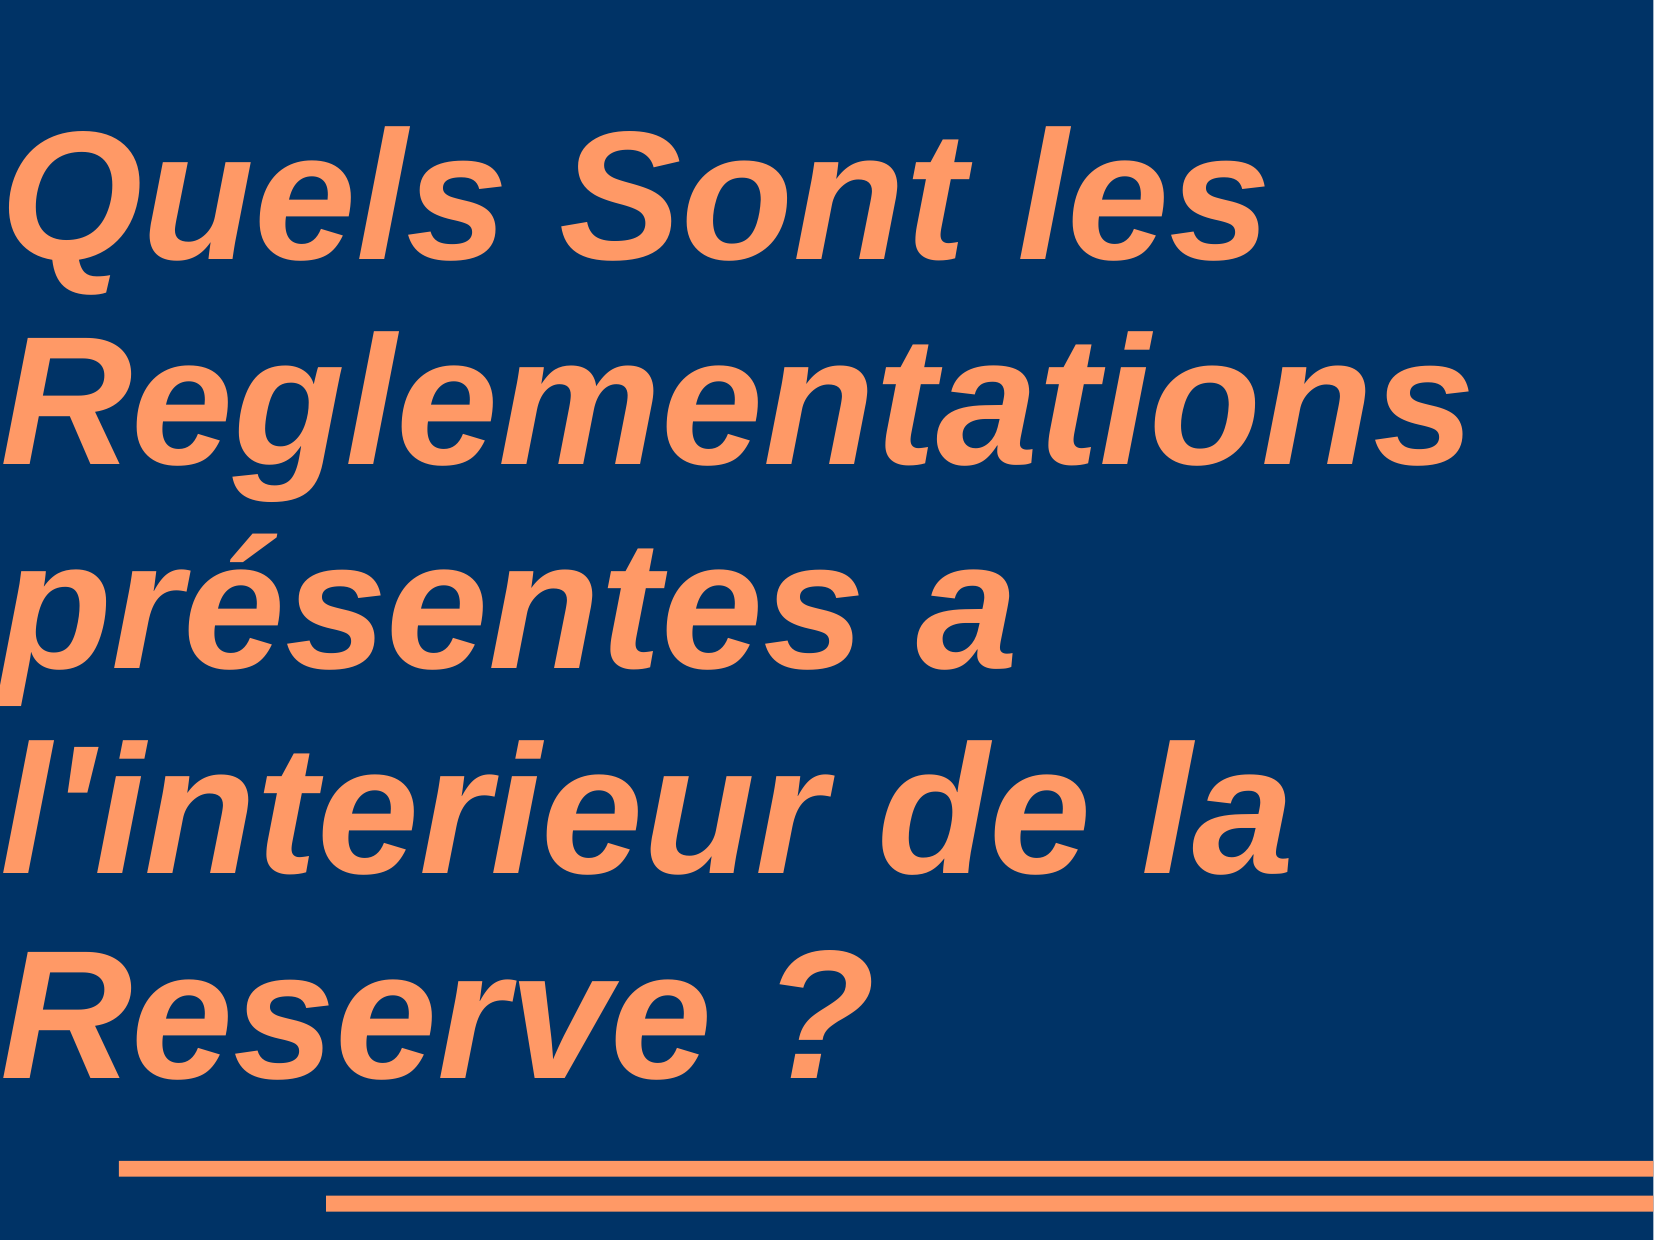

# Quels Sont les Reglementations présentes a l'interieur de la Reserve ?